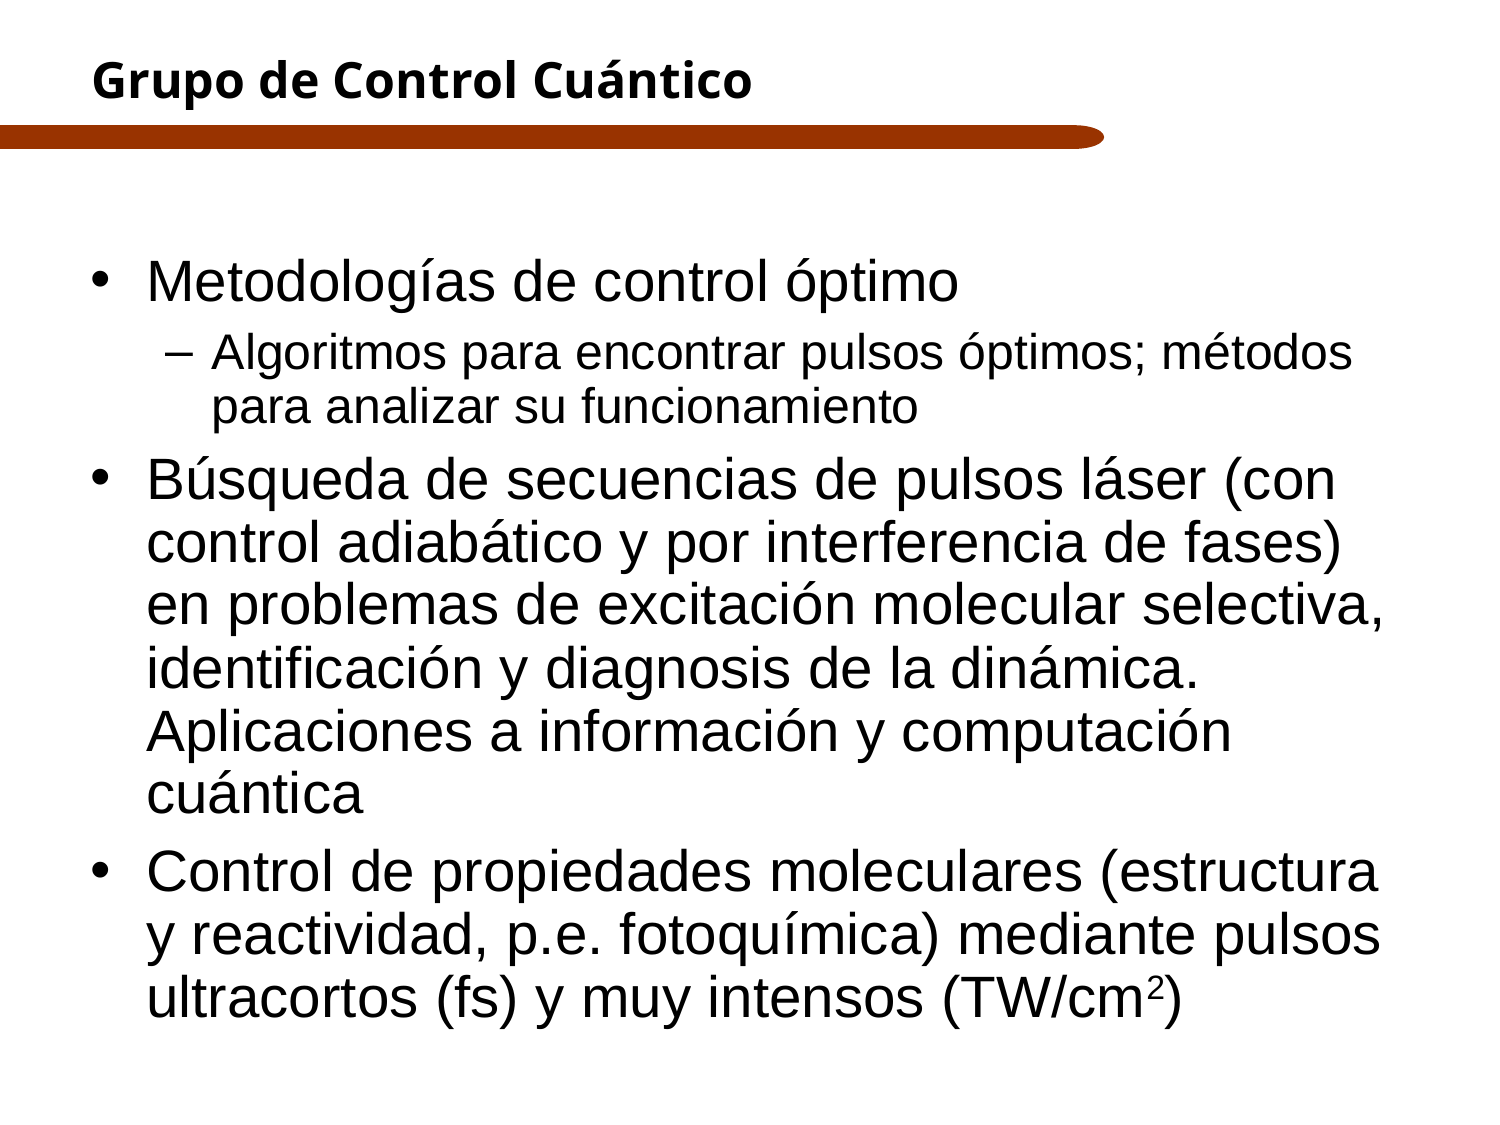

Grupo de Control Cuántico
# Metodologías de control óptimo
Algoritmos para encontrar pulsos óptimos; métodos para analizar su funcionamiento
Búsqueda de secuencias de pulsos láser (con control adiabático y por interferencia de fases) en problemas de excitación molecular selectiva, identificación y diagnosis de la dinámica. Aplicaciones a información y computación cuántica
Control de propiedades moleculares (estructura y reactividad, p.e. fotoquímica) mediante pulsos ultracortos (fs) y muy intensos (TW/cm2)